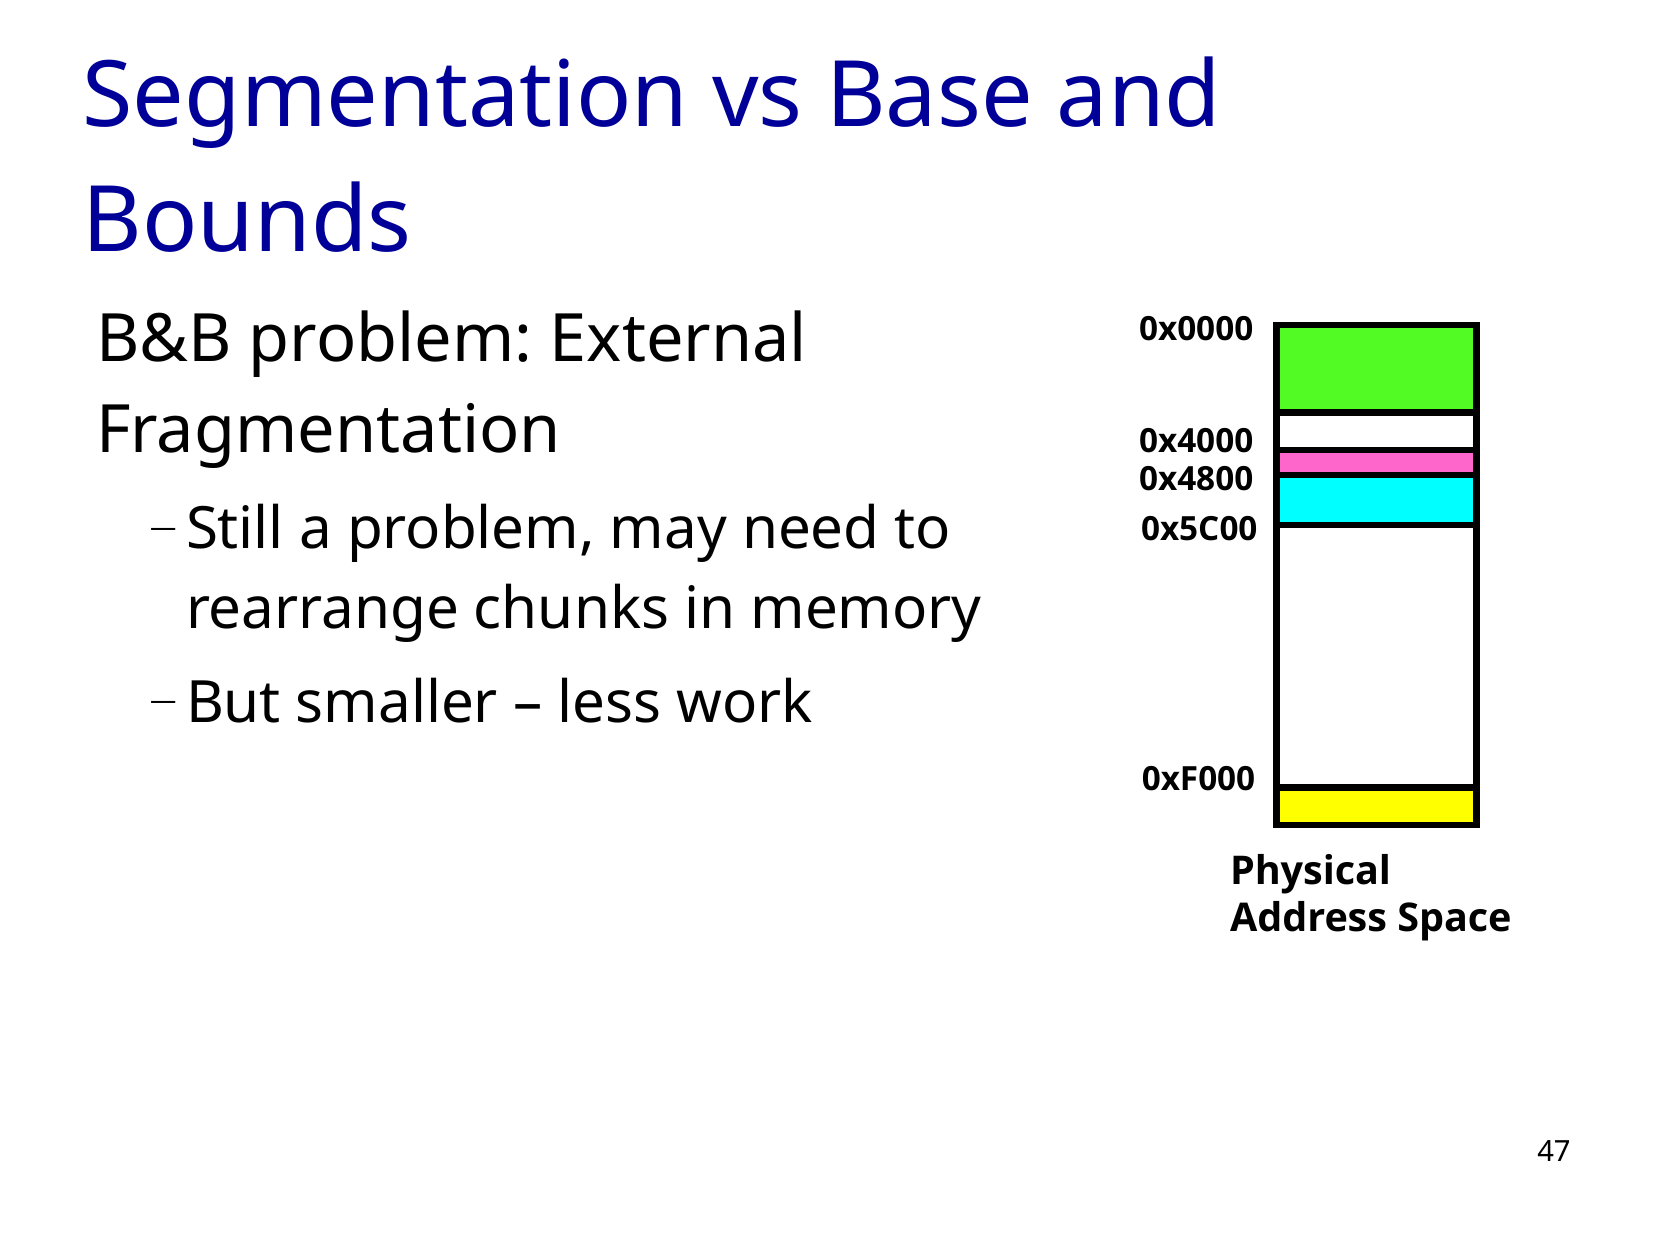

# Segmentation vs Base and Bounds
B&B problem: External Fragmentation
Still a problem, may need to rearrange chunks in memory
But smaller – less work
0x0000
0x4000
0x4800
0x5C00
0xF000
Physical
Address Space
47